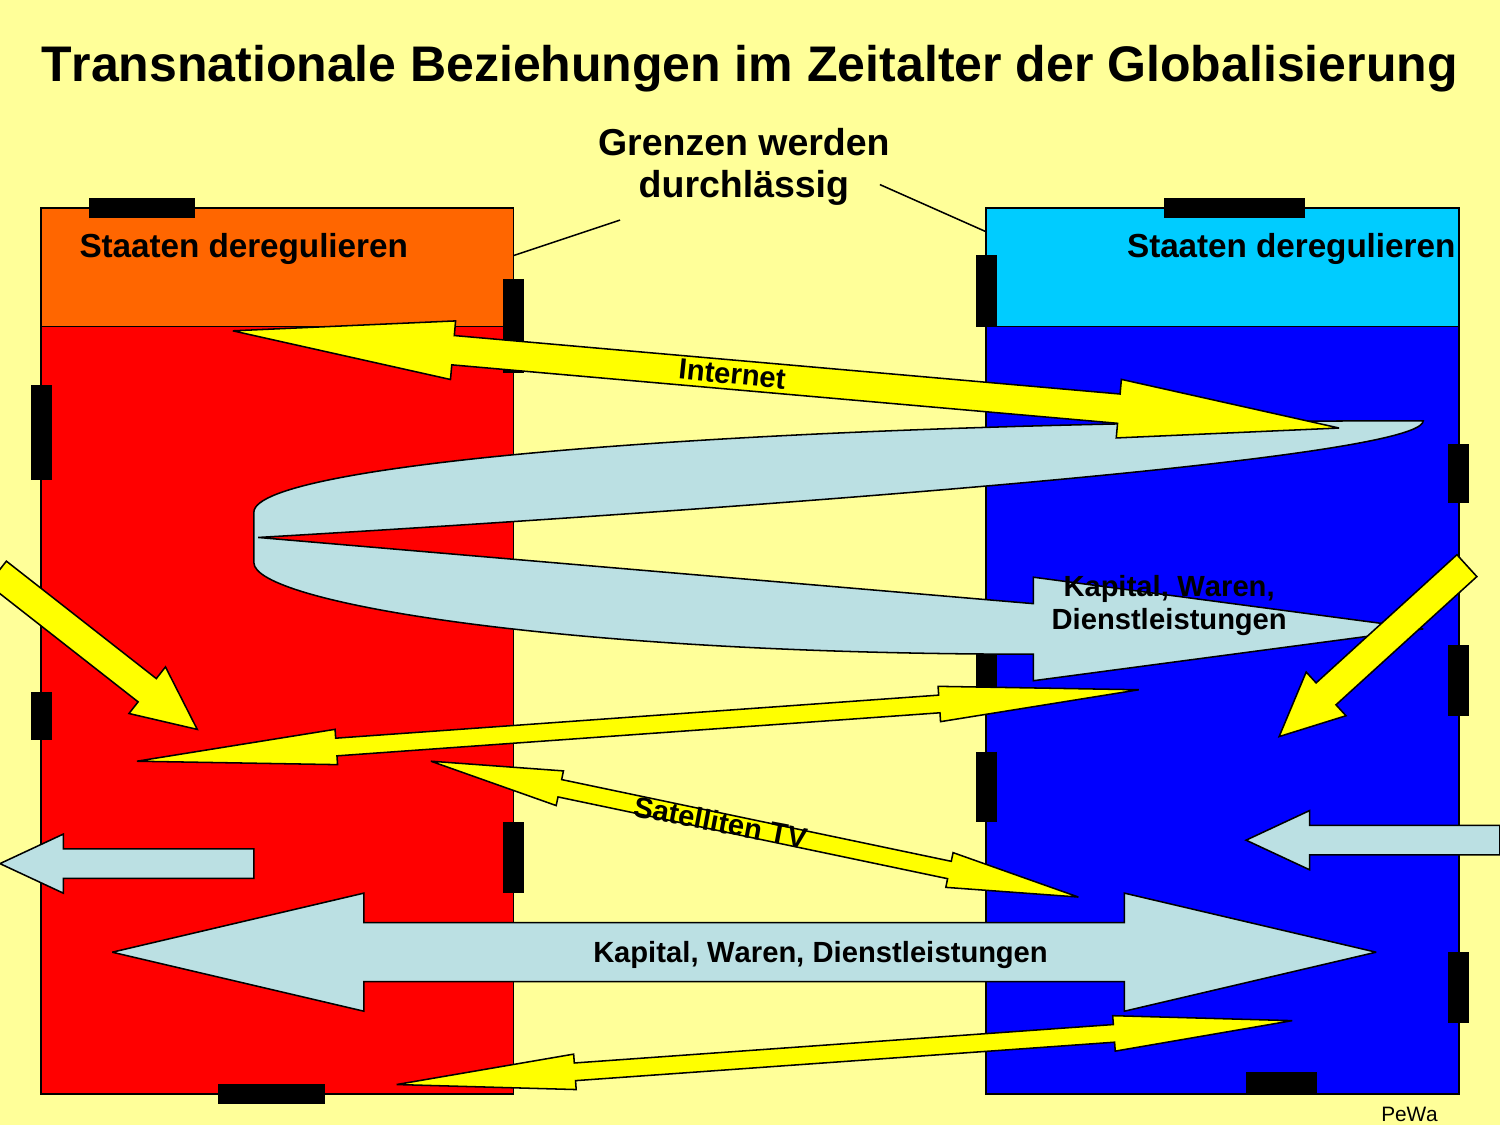

# Transnationale Beziehungen im Zeitalter der Globalisierung
Grenzen werden durchlässig
Staaten deregulieren
Staaten deregulieren
Internet
Kapital, Waren, Dienstleistungen
Satelliten TV
Kapital, Waren, Dienstleistungen
PeWa